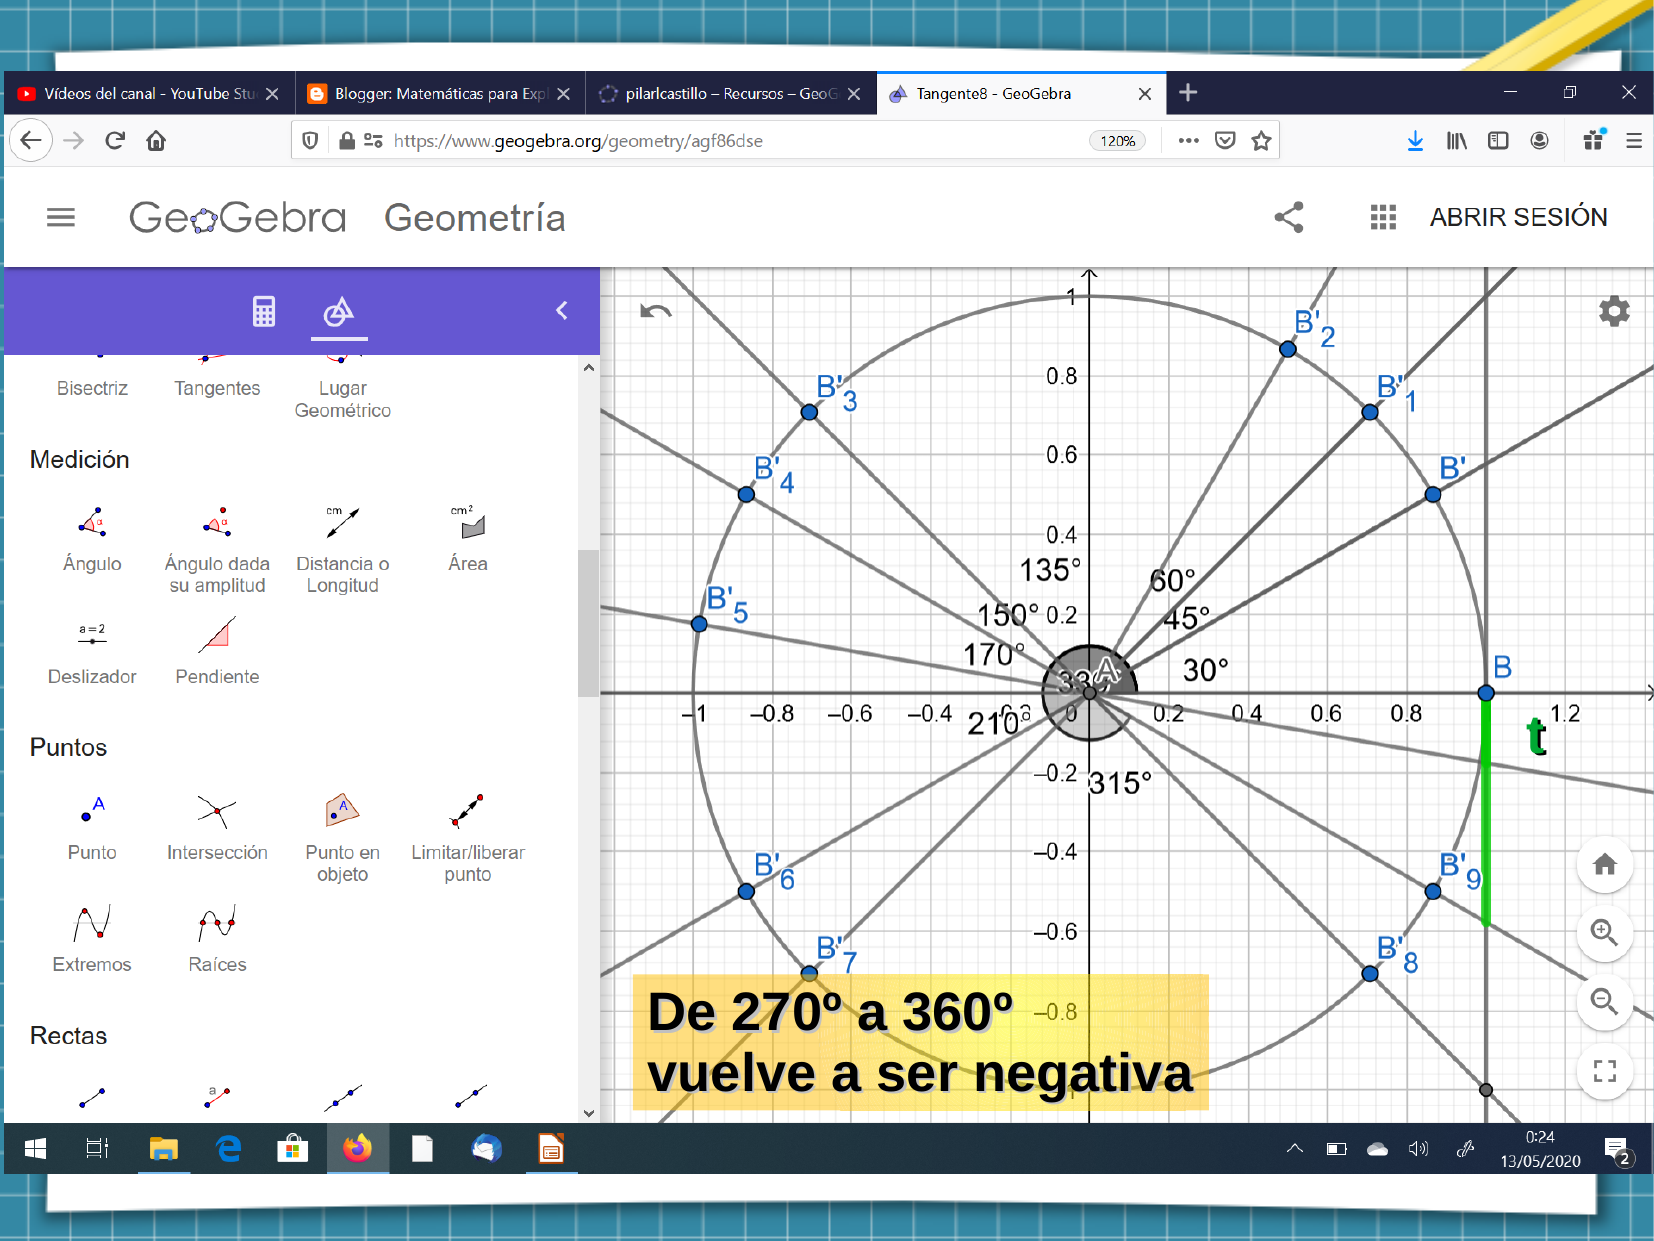

t
De 270º a 360º
vuelve a ser negativa